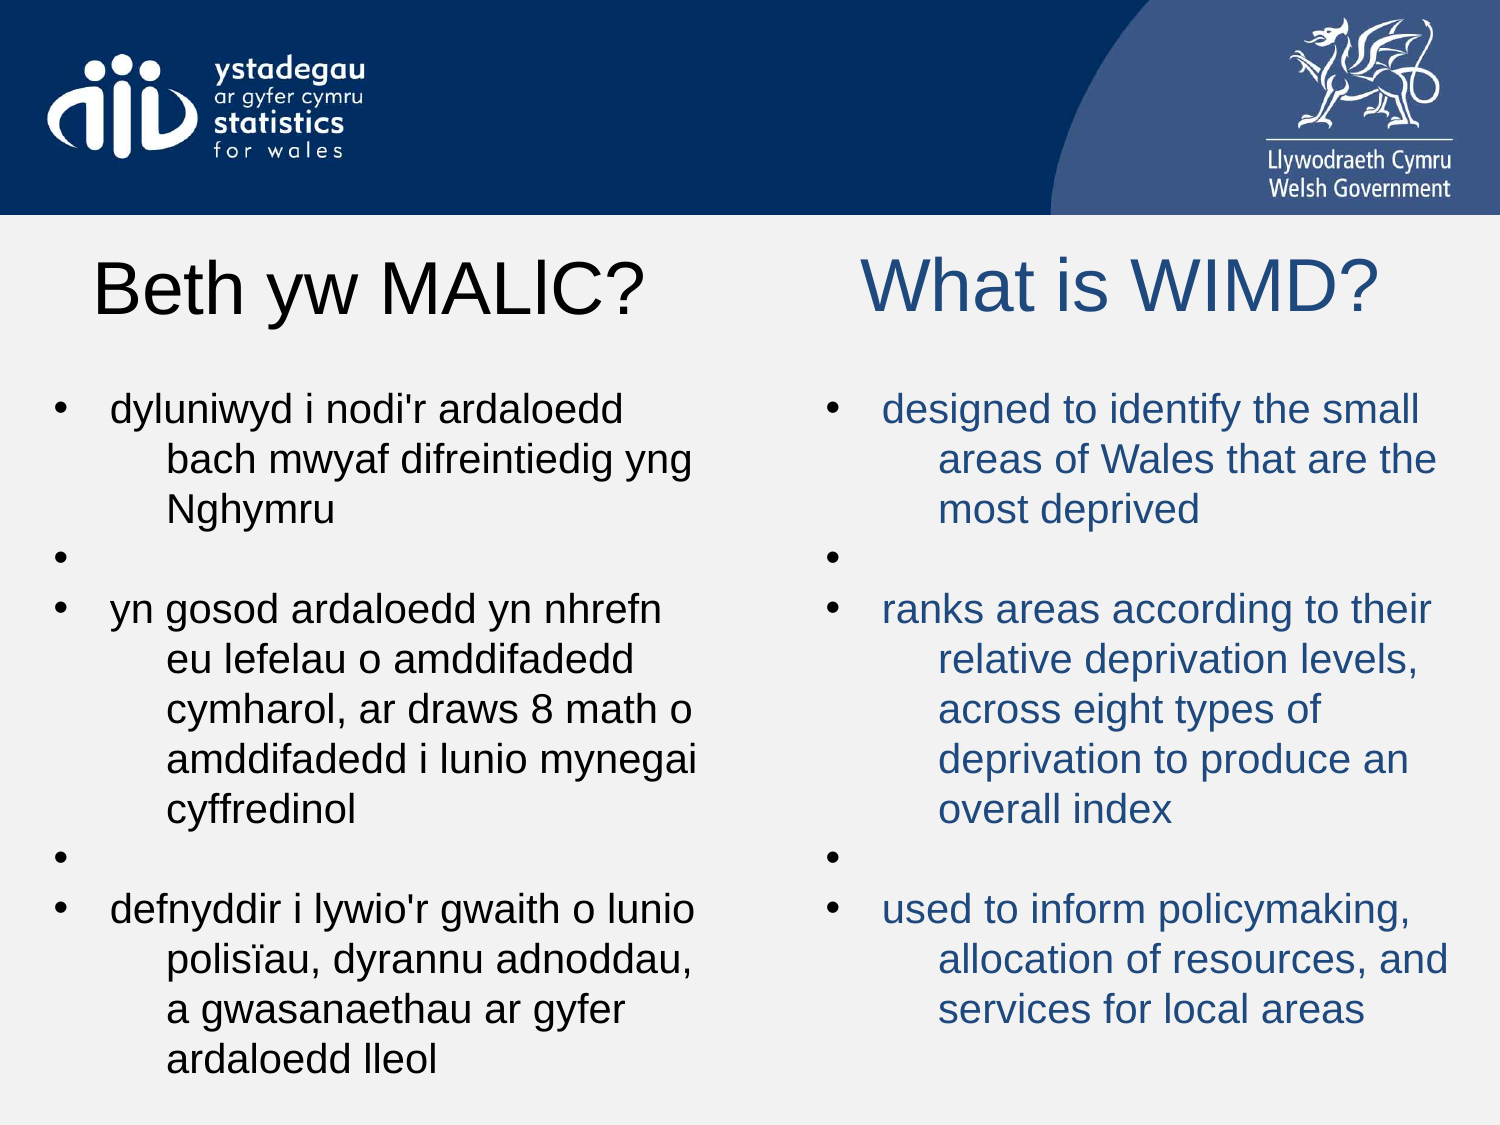

Beth yw MALlC?
# What is WIMD?
dyluniwyd i nodi'r ardaloedd bach mwyaf difreintiedig yng Nghymru
yn gosod ardaloedd yn nhrefn eu lefelau o amddifadedd cymharol, ar draws 8 math o amddifadedd i lunio mynegai cyffredinol
defnyddir i lywio'r gwaith o lunio polisïau, dyrannu adnoddau, a gwasanaethau ar gyfer ardaloedd lleol
designed to identify the small areas of Wales that are the most deprived
ranks areas according to their relative deprivation levels, across eight types of deprivation to produce an overall index
used to inform policymaking, allocation of resources, and services for local areas